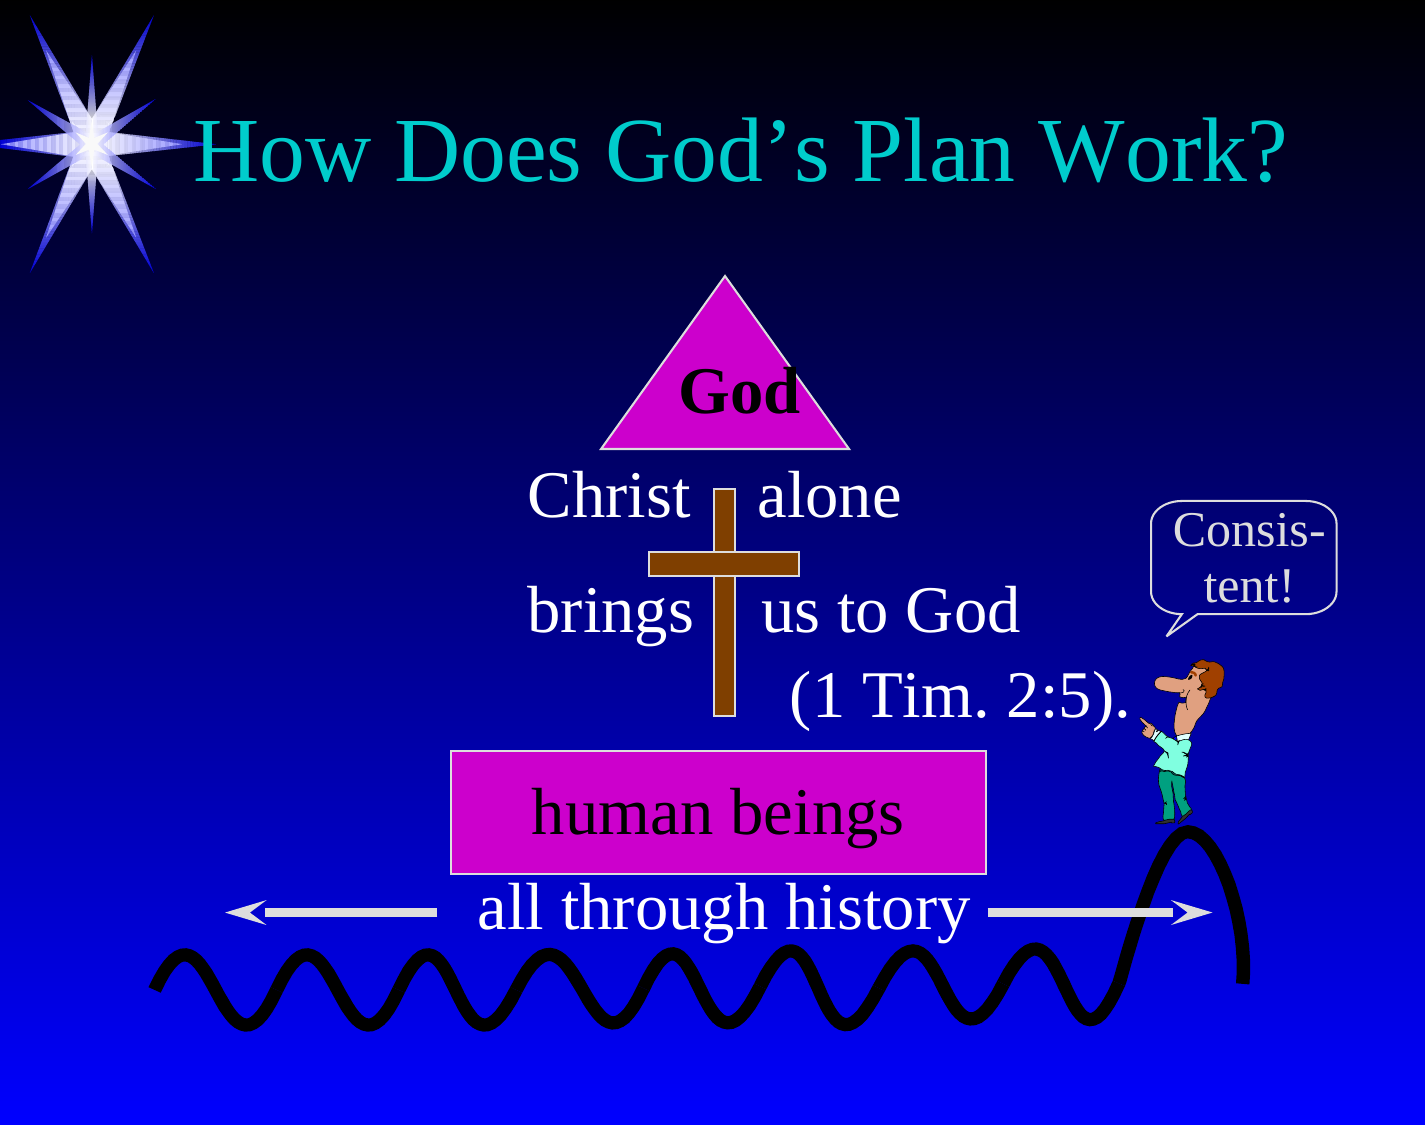

# How Does God’s Plan Work?
God
Christ alone
brings us to God
(1 Tim. 2:5).
Consis-
tent!
human beings
all through history